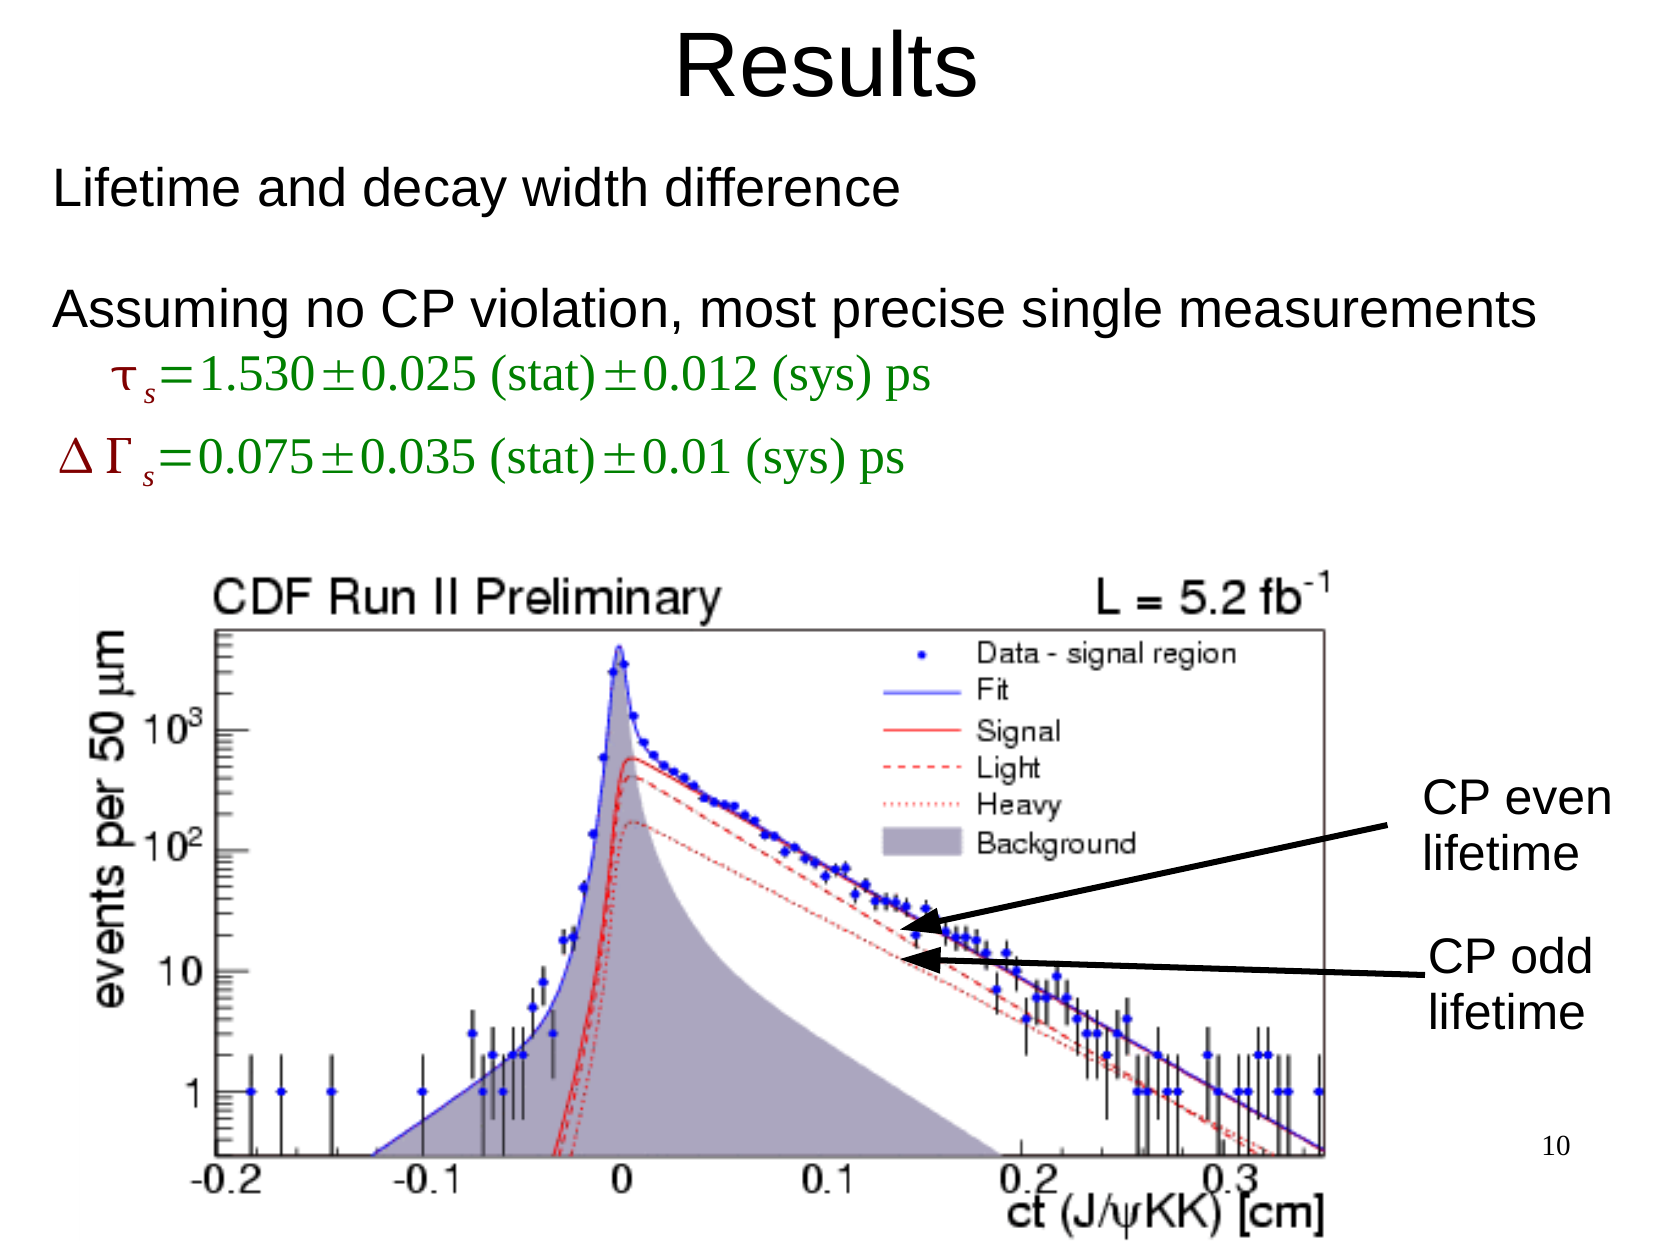

# Results
Lifetime and decay width difference
Assuming no CP violation, most precise single measurements
CP even lifetime
CP odd lifetime
10